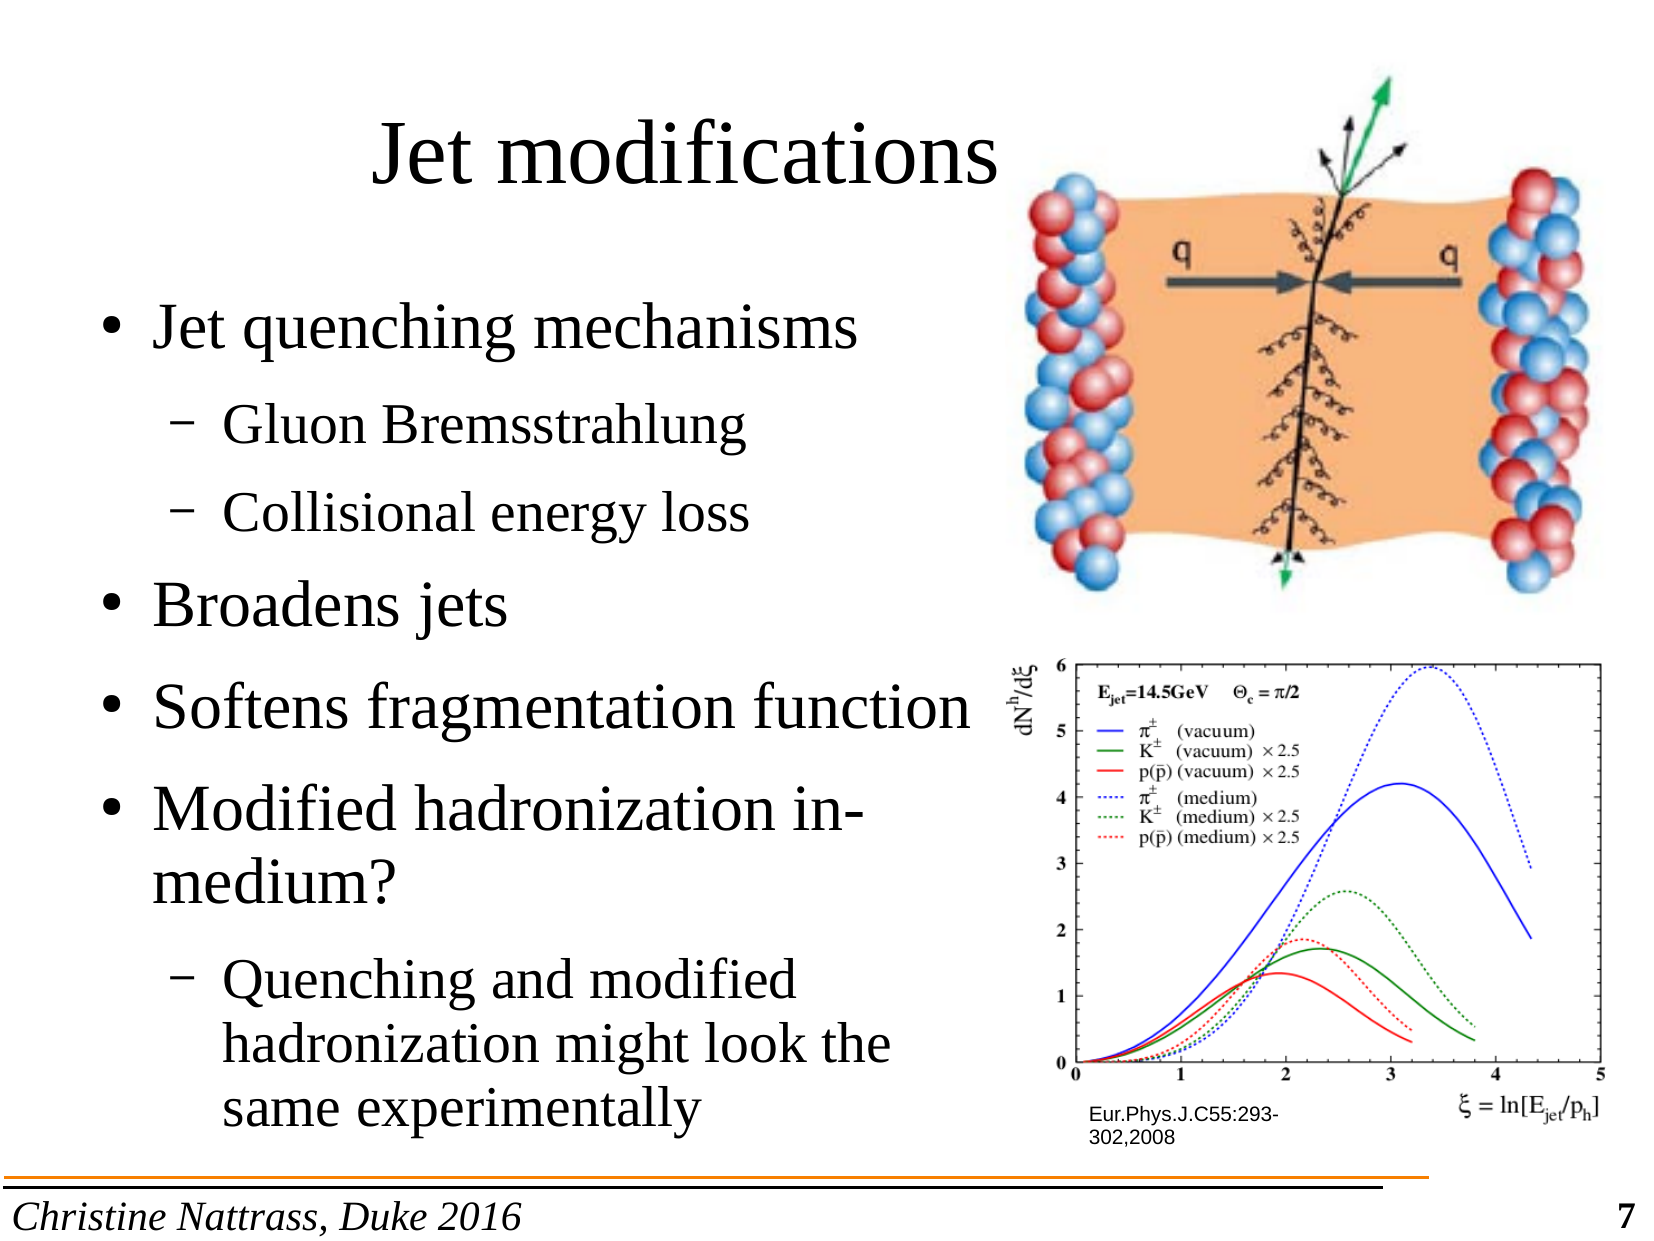

# Jet modifications
Jet quenching mechanisms
Gluon Bremsstrahlung
Collisional energy loss
Broadens jets
Softens fragmentation function
Modified hadronization in-medium?
Quenching and modified hadronization might look the same experimentally
Eur.Phys.J.C55:293-302,2008